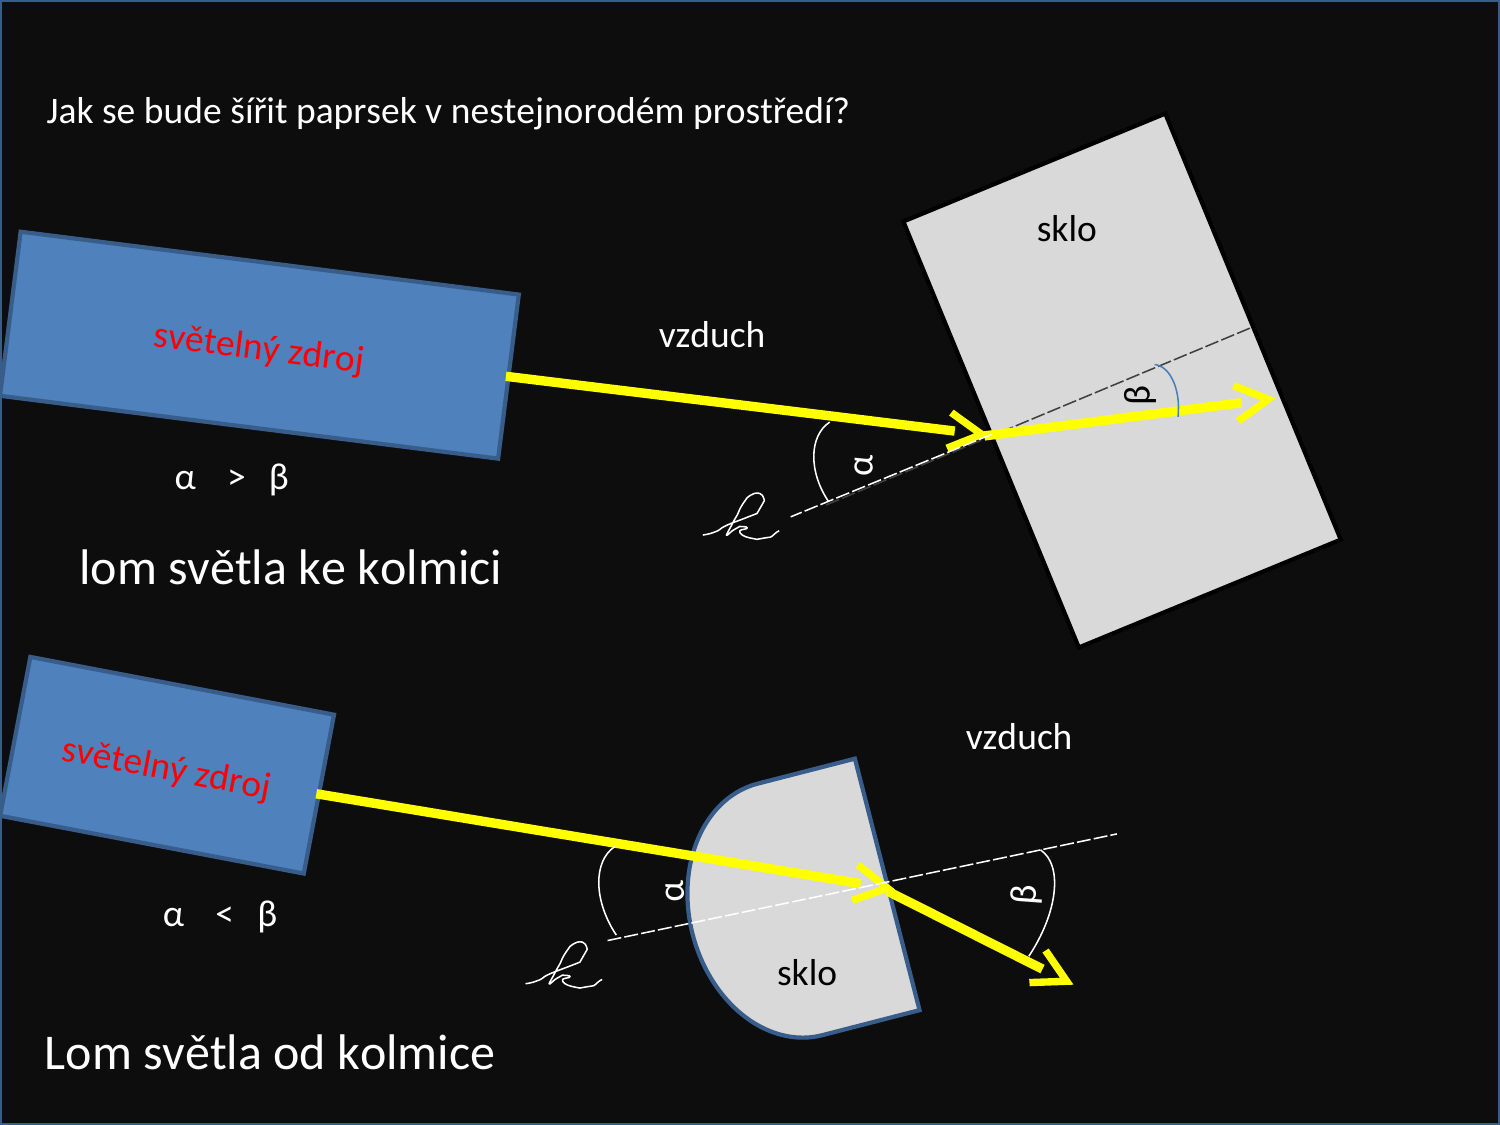

Jak se bude šířit paprsek v nestejnorodém prostředí?
sklo
světelný zdroj
vzduch
β
α
α
 >
β
lom světla ke kolmici
světelný zdroj
vzduch
β
β
α
β
α
α
 <
β
sklo
Lom světla od kolmice